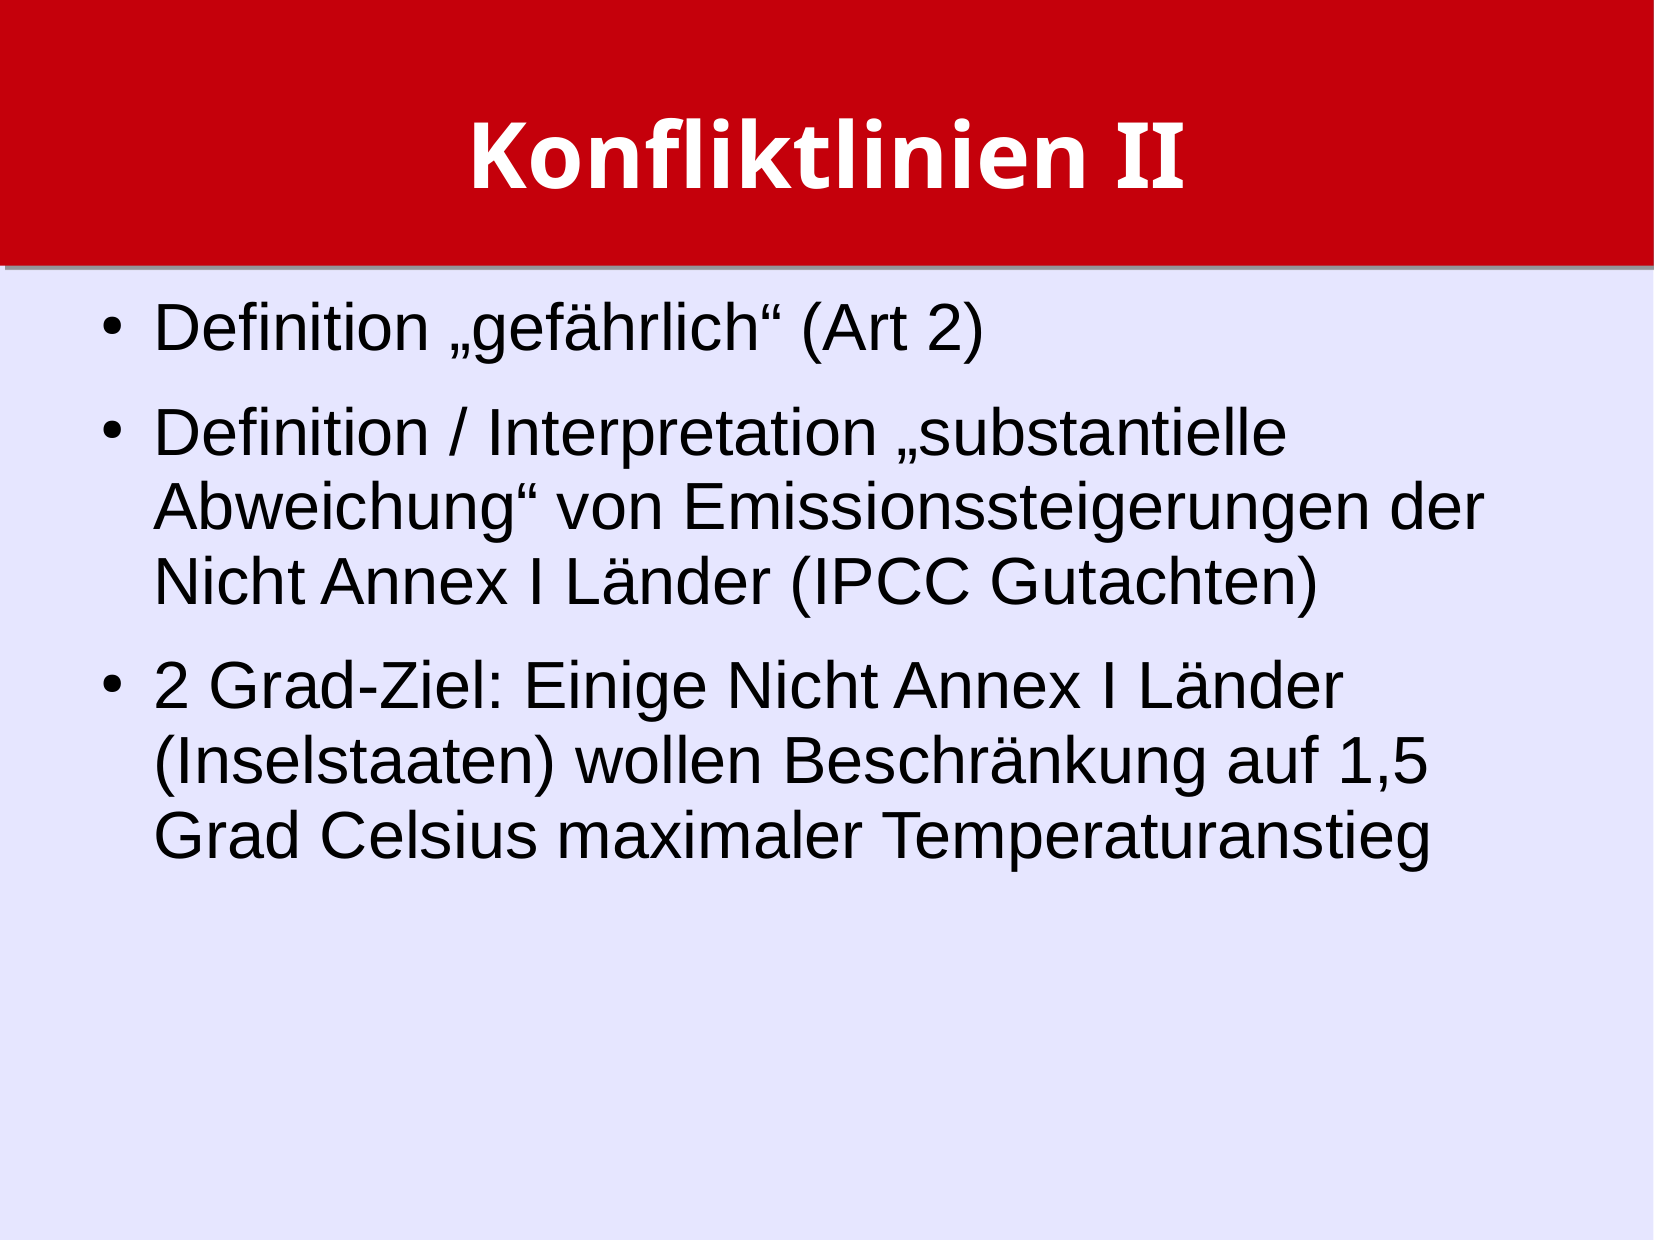

# Konfliktlinien II
Definition „gefährlich“ (Art 2)
Definition / Interpretation „substantielle Abweichung“ von Emissionssteigerungen der Nicht Annex I Länder (IPCC Gutachten)
2 Grad-Ziel: Einige Nicht Annex I Länder (Inselstaaten) wollen Beschränkung auf 1,5 Grad Celsius maximaler Temperaturanstieg